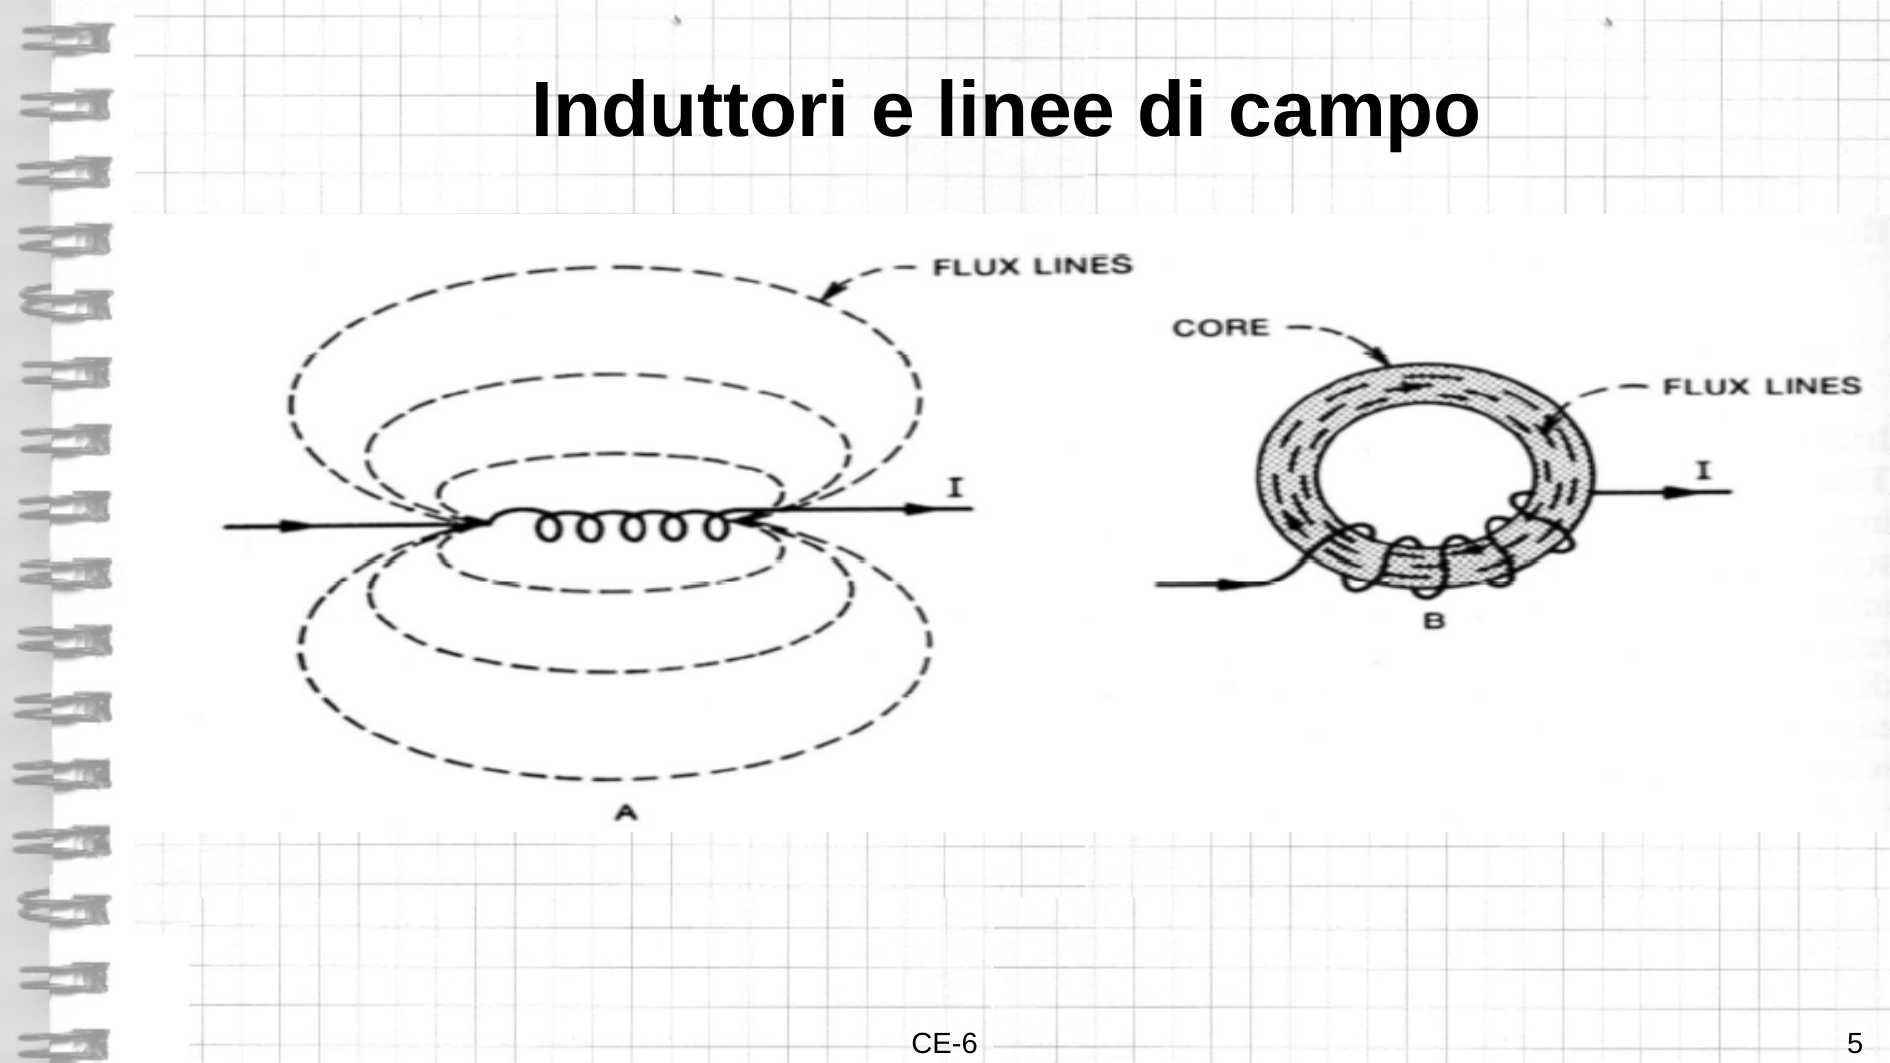

# Induttori e linee di campo
CE-6
5